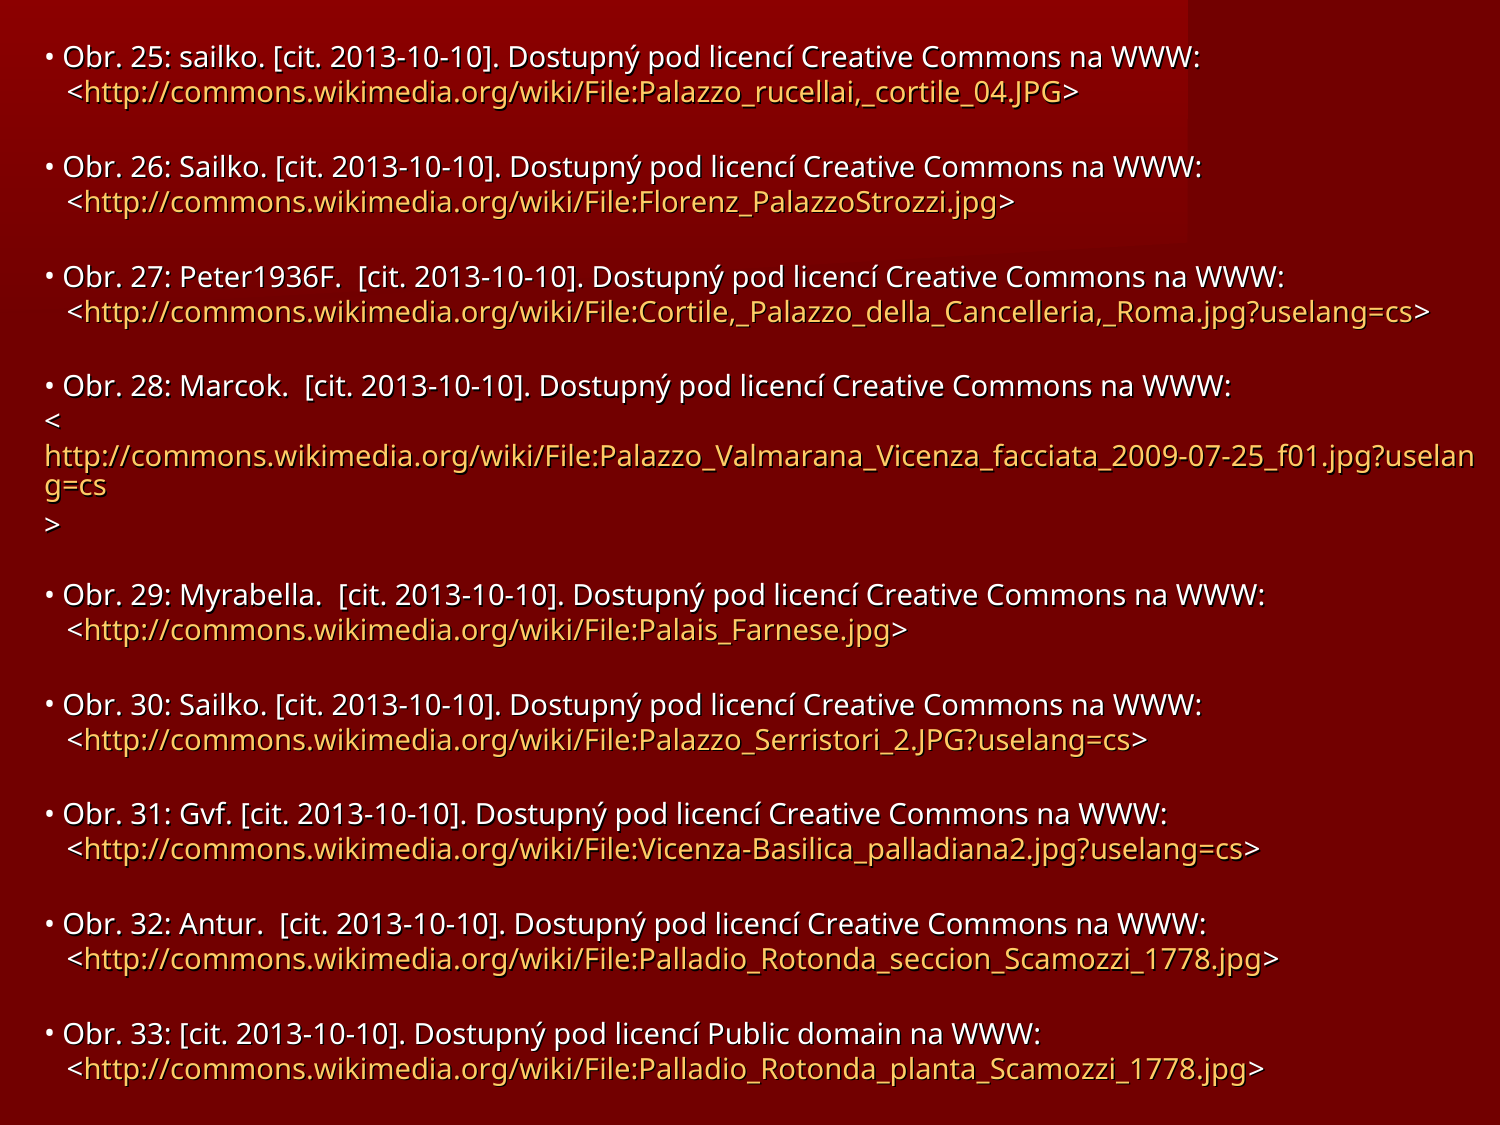

Obr. 25: sailko. [cit. 2013-10-10]. Dostupný pod licencí Creative Commons na WWW:
 <http://commons.wikimedia.org/wiki/File:Palazzo_rucellai,_cortile_04.JPG>
 Obr. 26: Sailko. [cit. 2013-10-10]. Dostupný pod licencí Creative Commons na WWW:
 <http://commons.wikimedia.org/wiki/File:Florenz_PalazzoStrozzi.jpg>
 Obr. 27: Peter1936F. [cit. 2013-10-10]. Dostupný pod licencí Creative Commons na WWW:
 <http://commons.wikimedia.org/wiki/File:Cortile,_Palazzo_della_Cancelleria,_Roma.jpg?uselang=cs>
 Obr. 28: Marcok. [cit. 2013-10-10]. Dostupný pod licencí Creative Commons na WWW:
<http://commons.wikimedia.org/wiki/File:Palazzo_Valmarana_Vicenza_facciata_2009-07-25_f01.jpg?uselang=cs>
 Obr. 29: Myrabella. [cit. 2013-10-10]. Dostupný pod licencí Creative Commons na WWW:
 <http://commons.wikimedia.org/wiki/File:Palais_Farnese.jpg>
 Obr. 30: Sailko. [cit. 2013-10-10]. Dostupný pod licencí Creative Commons na WWW:
 <http://commons.wikimedia.org/wiki/File:Palazzo_Serristori_2.JPG?uselang=cs>
 Obr. 31: Gvf. [cit. 2013-10-10]. Dostupný pod licencí Creative Commons na WWW:
 <http://commons.wikimedia.org/wiki/File:Vicenza-Basilica_palladiana2.jpg?uselang=cs>
 Obr. 32: Antur. [cit. 2013-10-10]. Dostupný pod licencí Creative Commons na WWW:
 <http://commons.wikimedia.org/wiki/File:Palladio_Rotonda_seccion_Scamozzi_1778.jpg>
 Obr. 33: [cit. 2013-10-10]. Dostupný pod licencí Public domain na WWW:
 <http://commons.wikimedia.org/wiki/File:Palladio_Rotonda_planta_Scamozzi_1778.jpg>
 Obr. 34: Philip Schäfer. [cit. 2013-10-10]. Dostupný pod licencí Creative Commons na WWW:
 <http://commons.wikimedia.org/wiki/File:La_Rotonda.png>